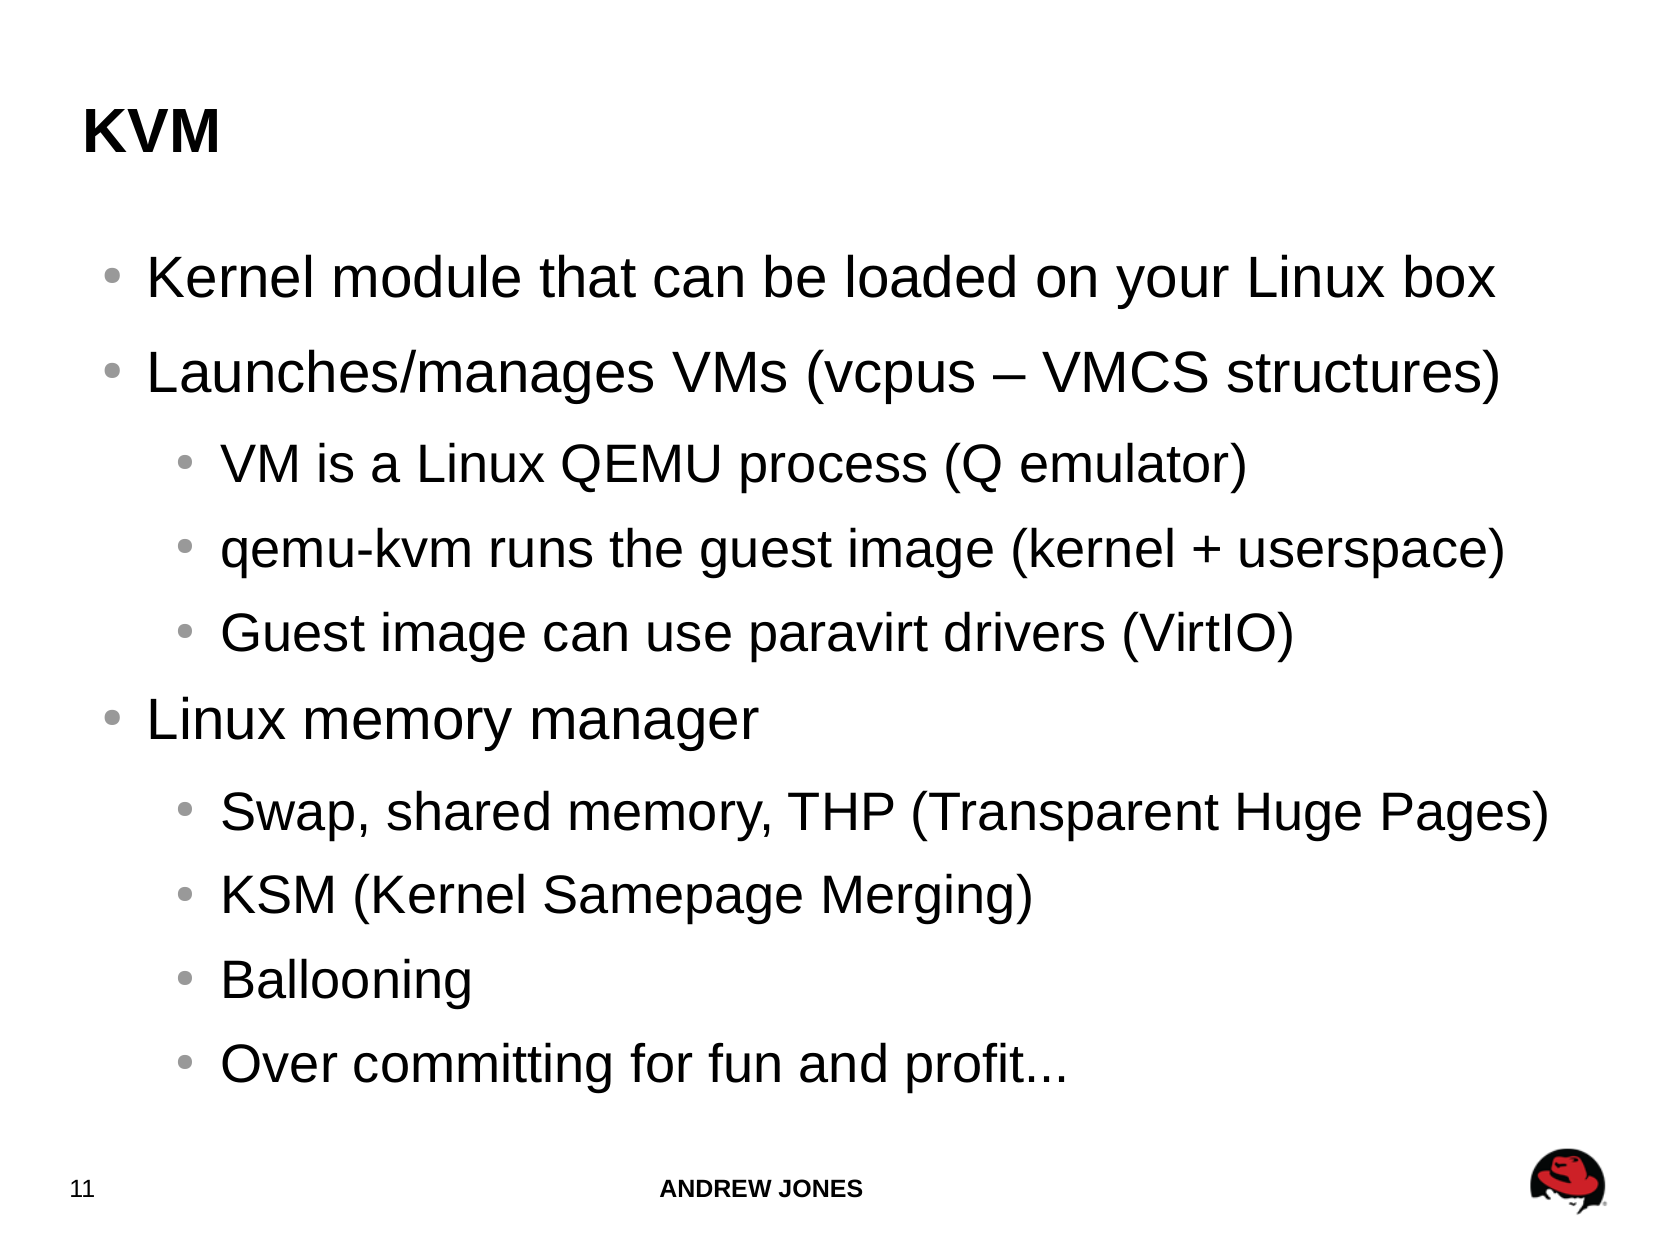

# KVM
Kernel module that can be loaded on your Linux box
Launches/manages VMs (vcpus – VMCS structures)
VM is a Linux QEMU process (Q emulator)
qemu-kvm runs the guest image (kernel + userspace)
Guest image can use paravirt drivers (VirtIO)
Linux memory manager
Swap, shared memory, THP (Transparent Huge Pages)
KSM (Kernel Samepage Merging)
Ballooning
Over committing for fun and profit...